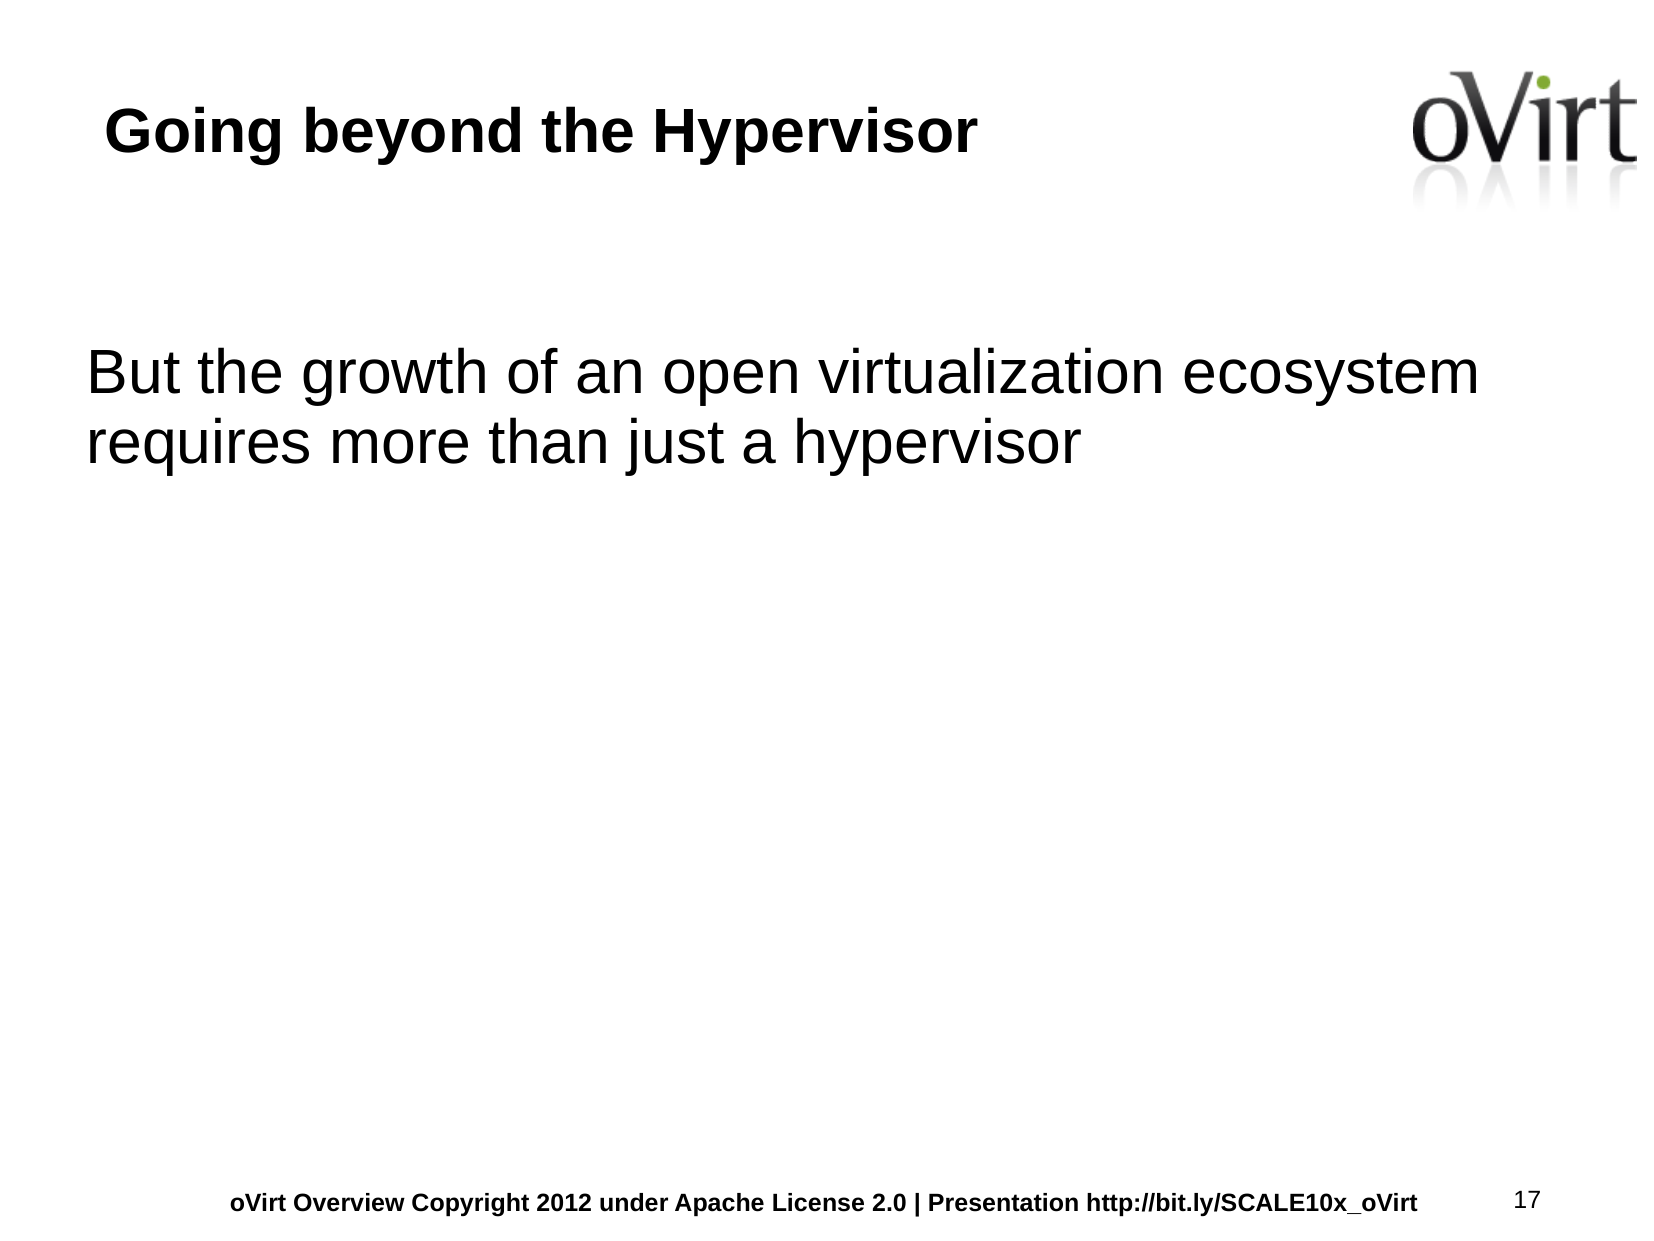

# Going beyond the Hypervisor
But the growth of an open virtualization ecosystem requires more than just a hypervisor